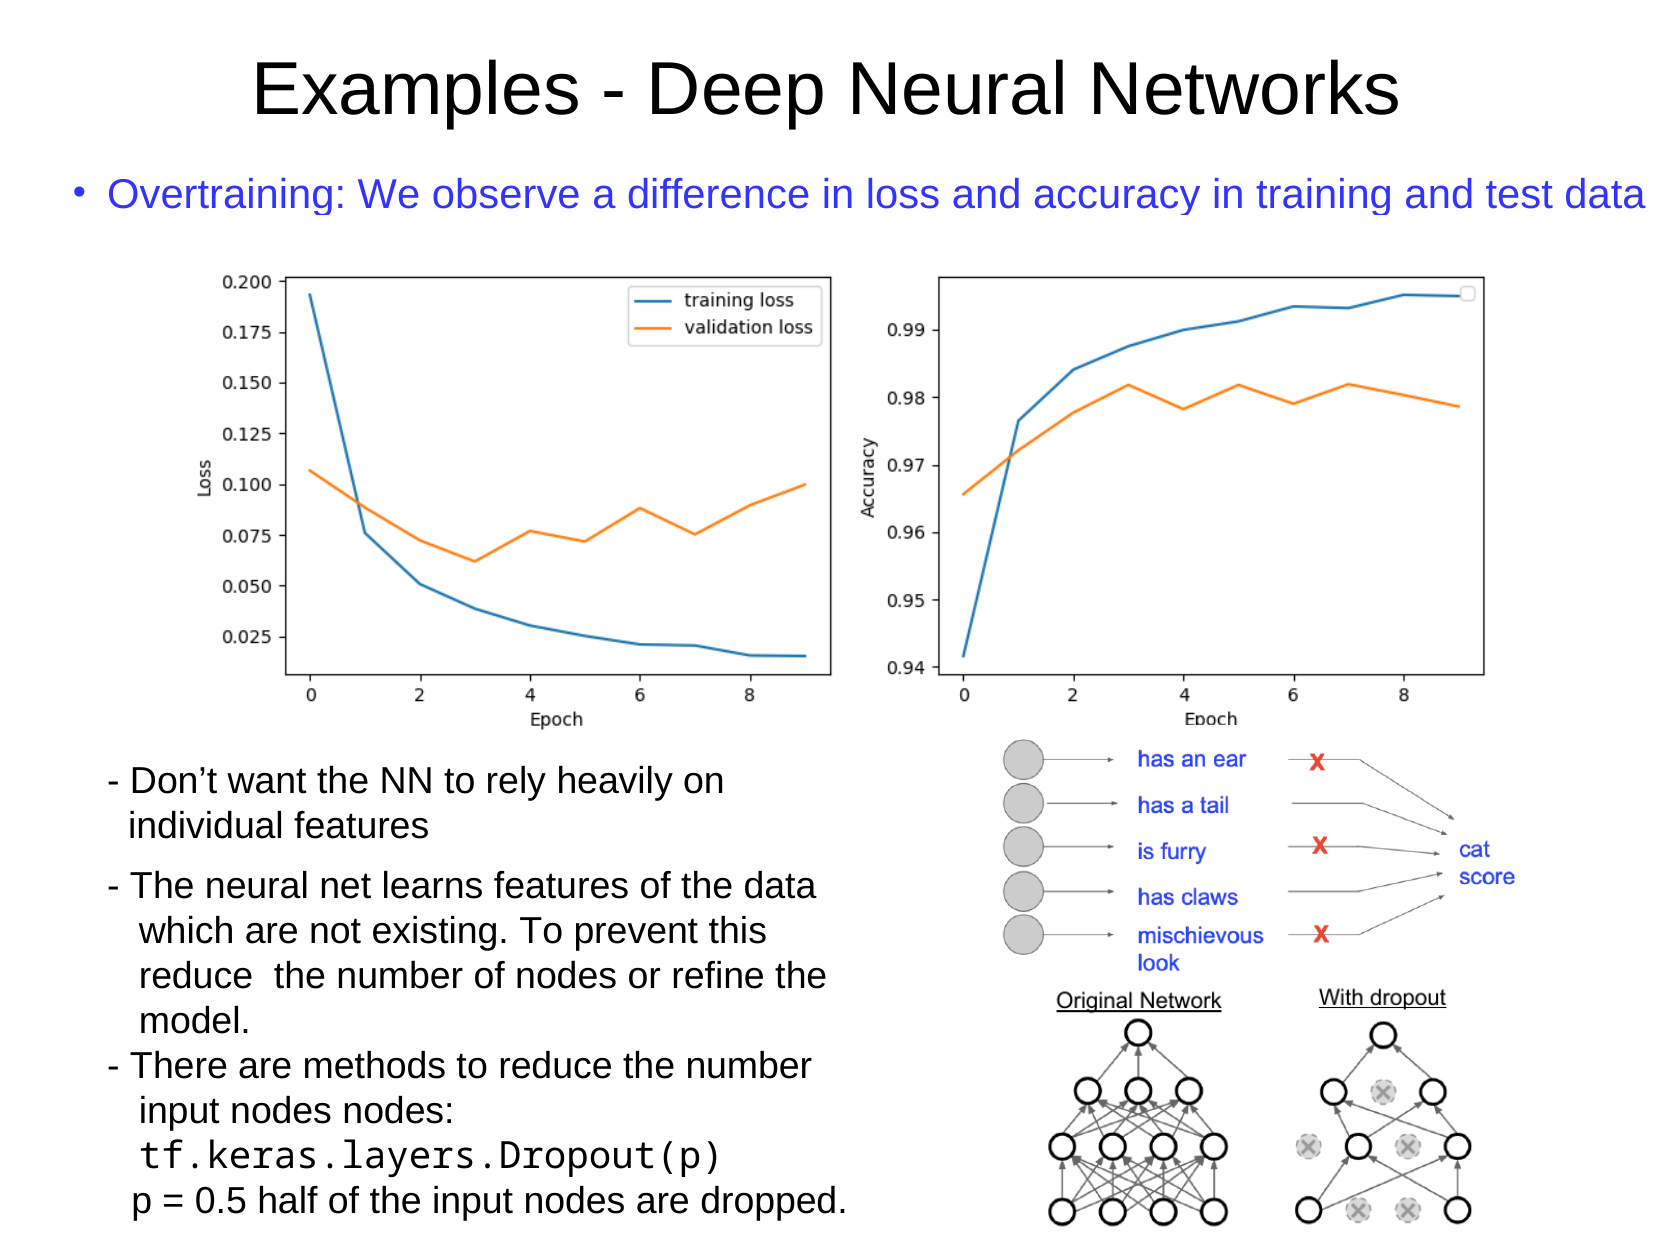

# Examples - Deep Neural Networks
 Overtraining: We observe a difference in loss and accuracy in training and test data
 - Don’t want the NN to rely heavily on
 individual features
 - The neural net learns features of the data
 which are not existing. To prevent this
 reduce the number of nodes or refine the
 model.
 - There are methods to reduce the number
 input nodes nodes:
 tf.keras.layers.Dropout(p)
 p = 0.5 half of the input nodes are dropped.